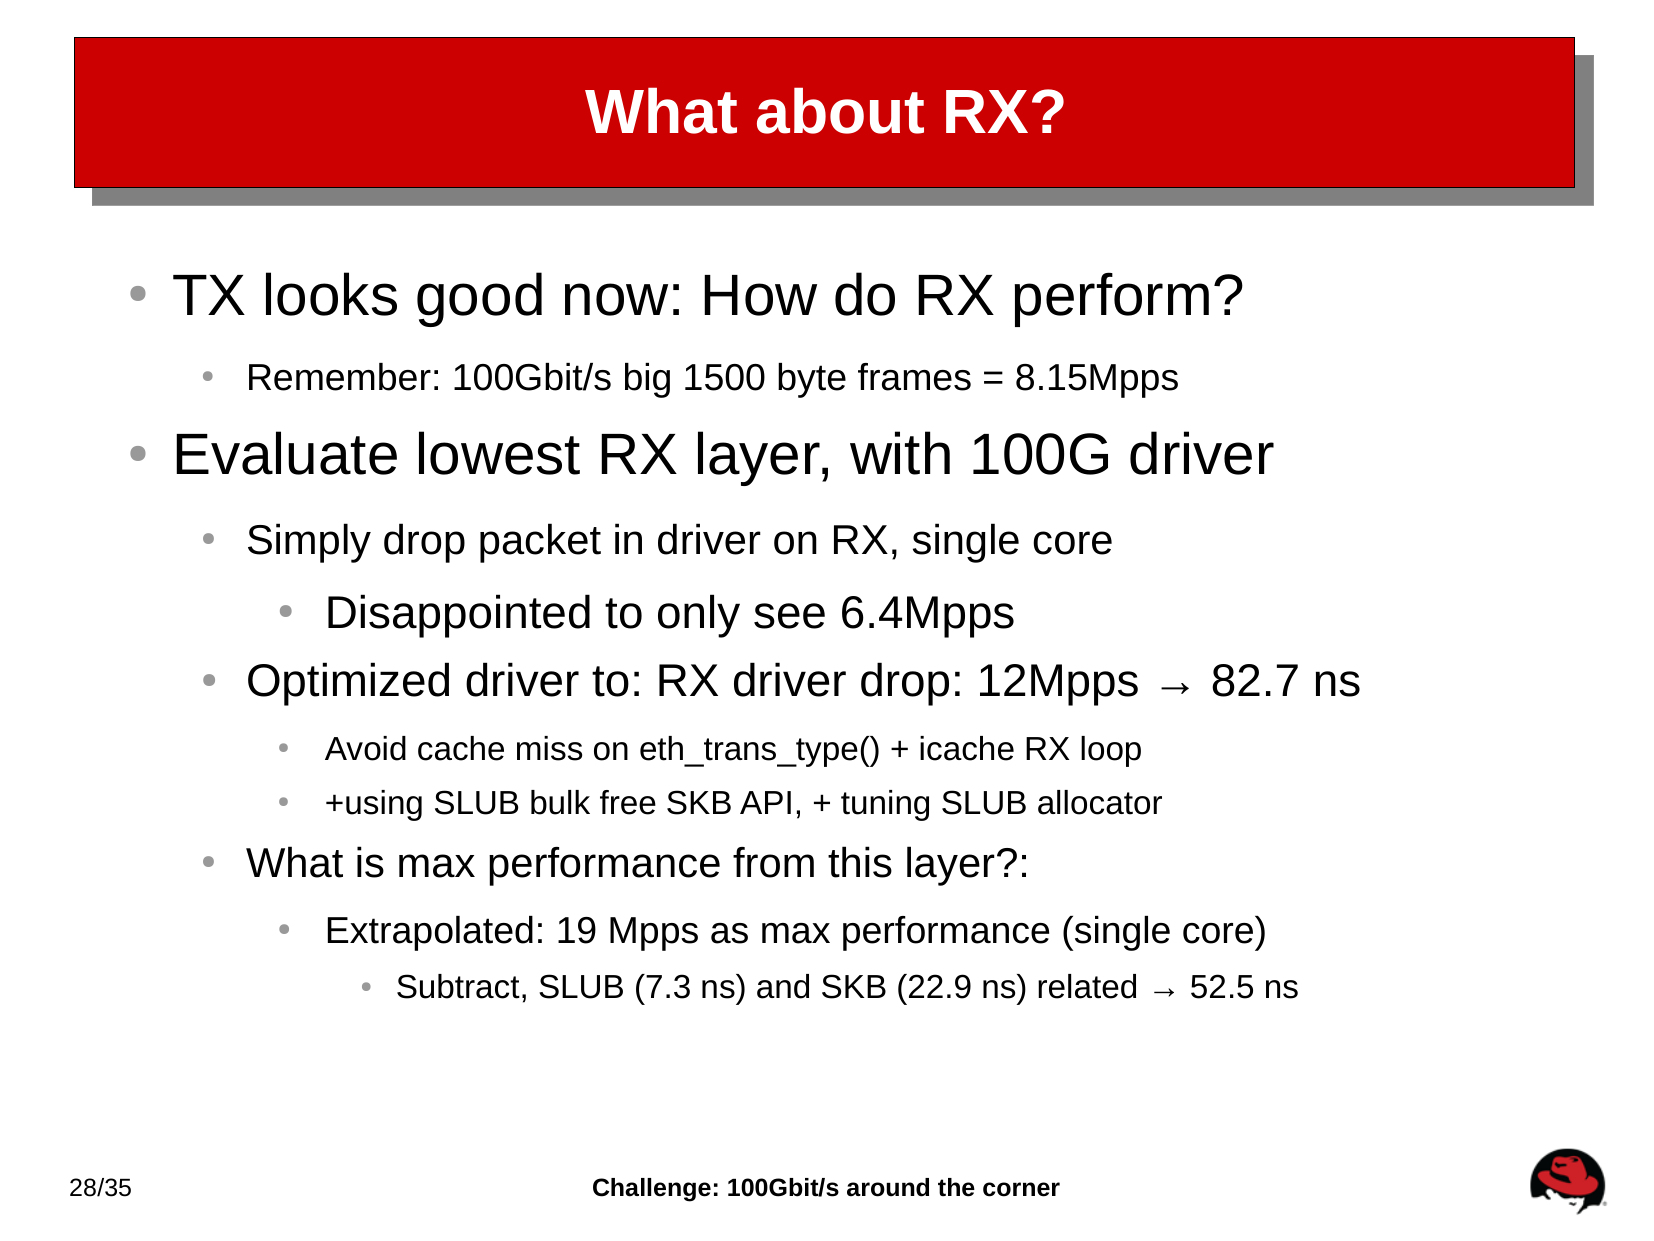

# What about RX?
TX looks good now: How do RX perform?
Remember: 100Gbit/s big 1500 byte frames = 8.15Mpps
Evaluate lowest RX layer, with 100G driver
Simply drop packet in driver on RX, single core
Disappointed to only see 6.4Mpps
Optimized driver to: RX driver drop: 12Mpps → 82.7 ns
Avoid cache miss on eth_trans_type() + icache RX loop
+using SLUB bulk free SKB API, + tuning SLUB allocator
What is max performance from this layer?:
Extrapolated: 19 Mpps as max performance (single core)
Subtract, SLUB (7.3 ns) and SKB (22.9 ns) related → 52.5 ns